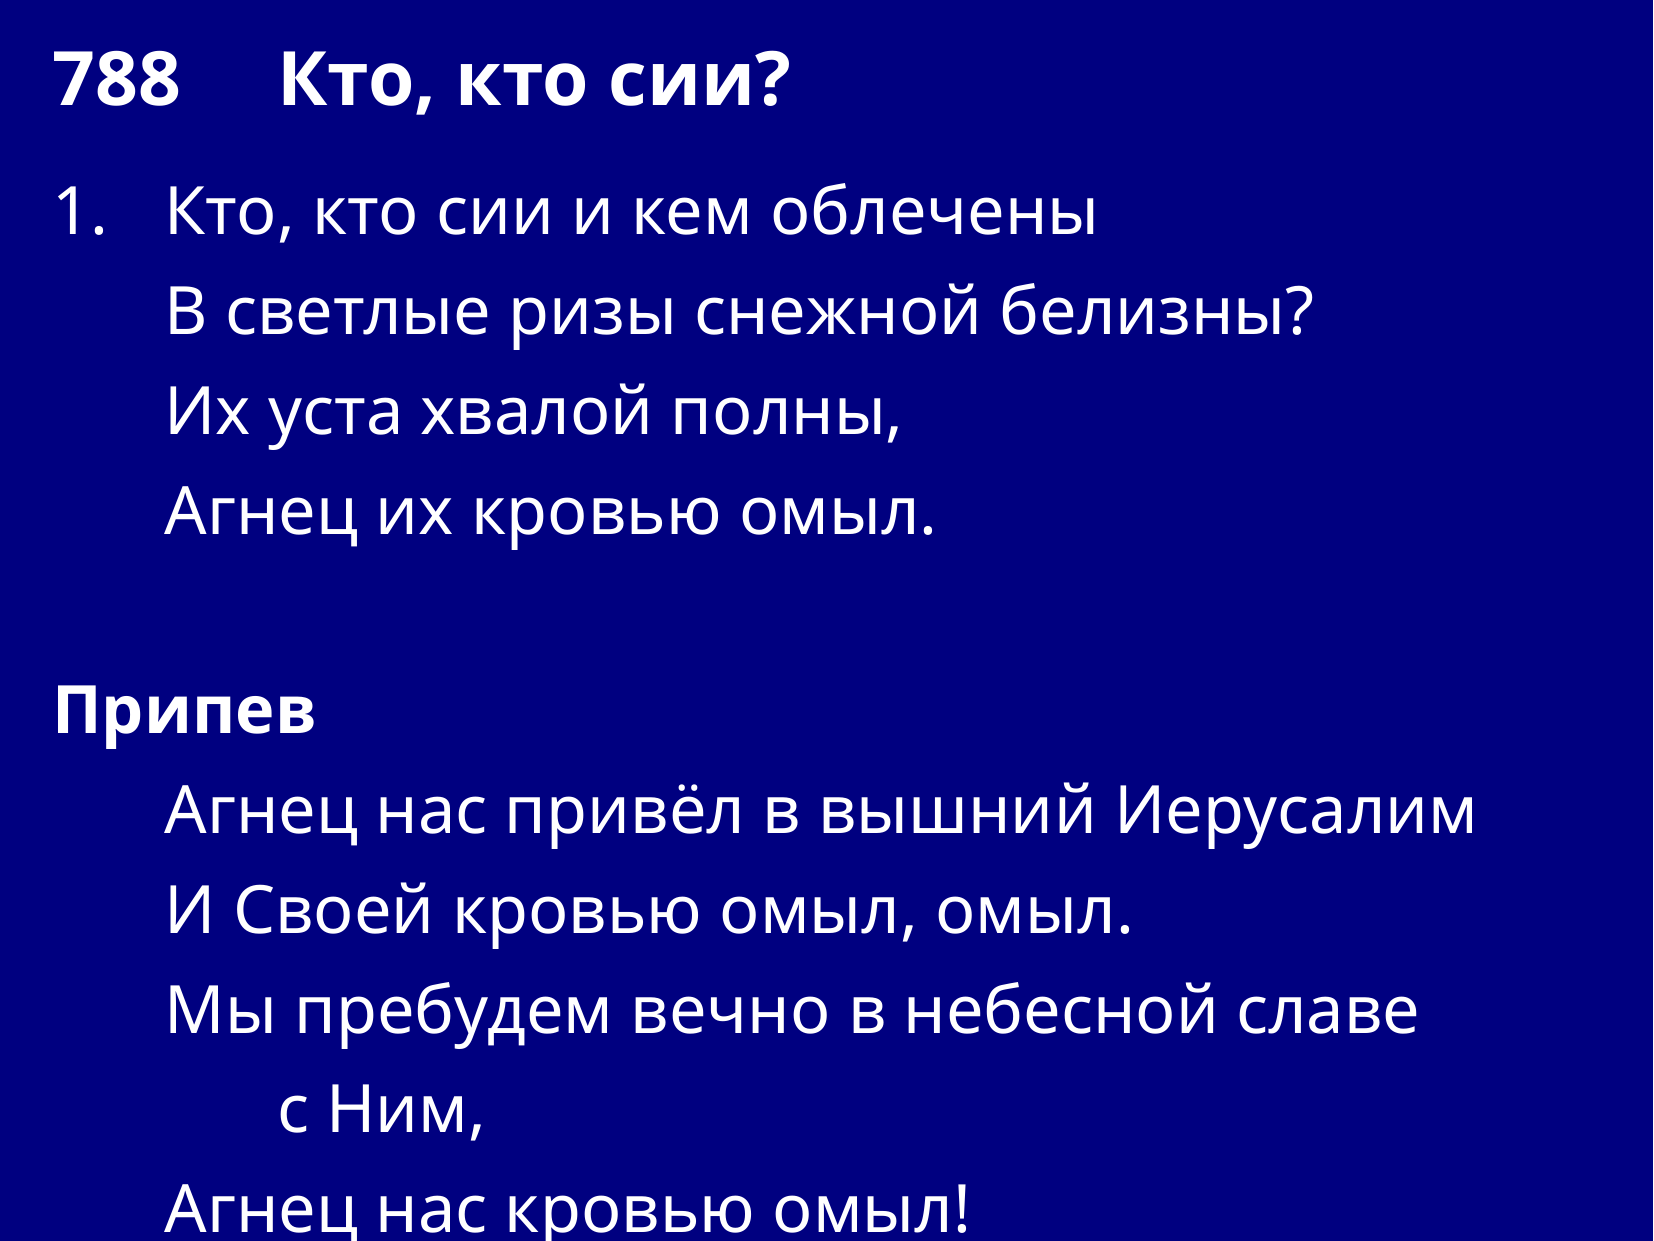

788	Кто, кто сии?
1.	Кто, кто сии и кем облечены
	В светлые ризы снежной белизны?
	Их уста хвалой полны,
	Агнец их кровью омыл.
Припев
	Агнец нас привёл в вышний Иерусалим
	И Своей кровью омыл, омыл.
	Мы пребудем вечно в небесной славе
		с Ним,
	Агнец нас кровью омыл!